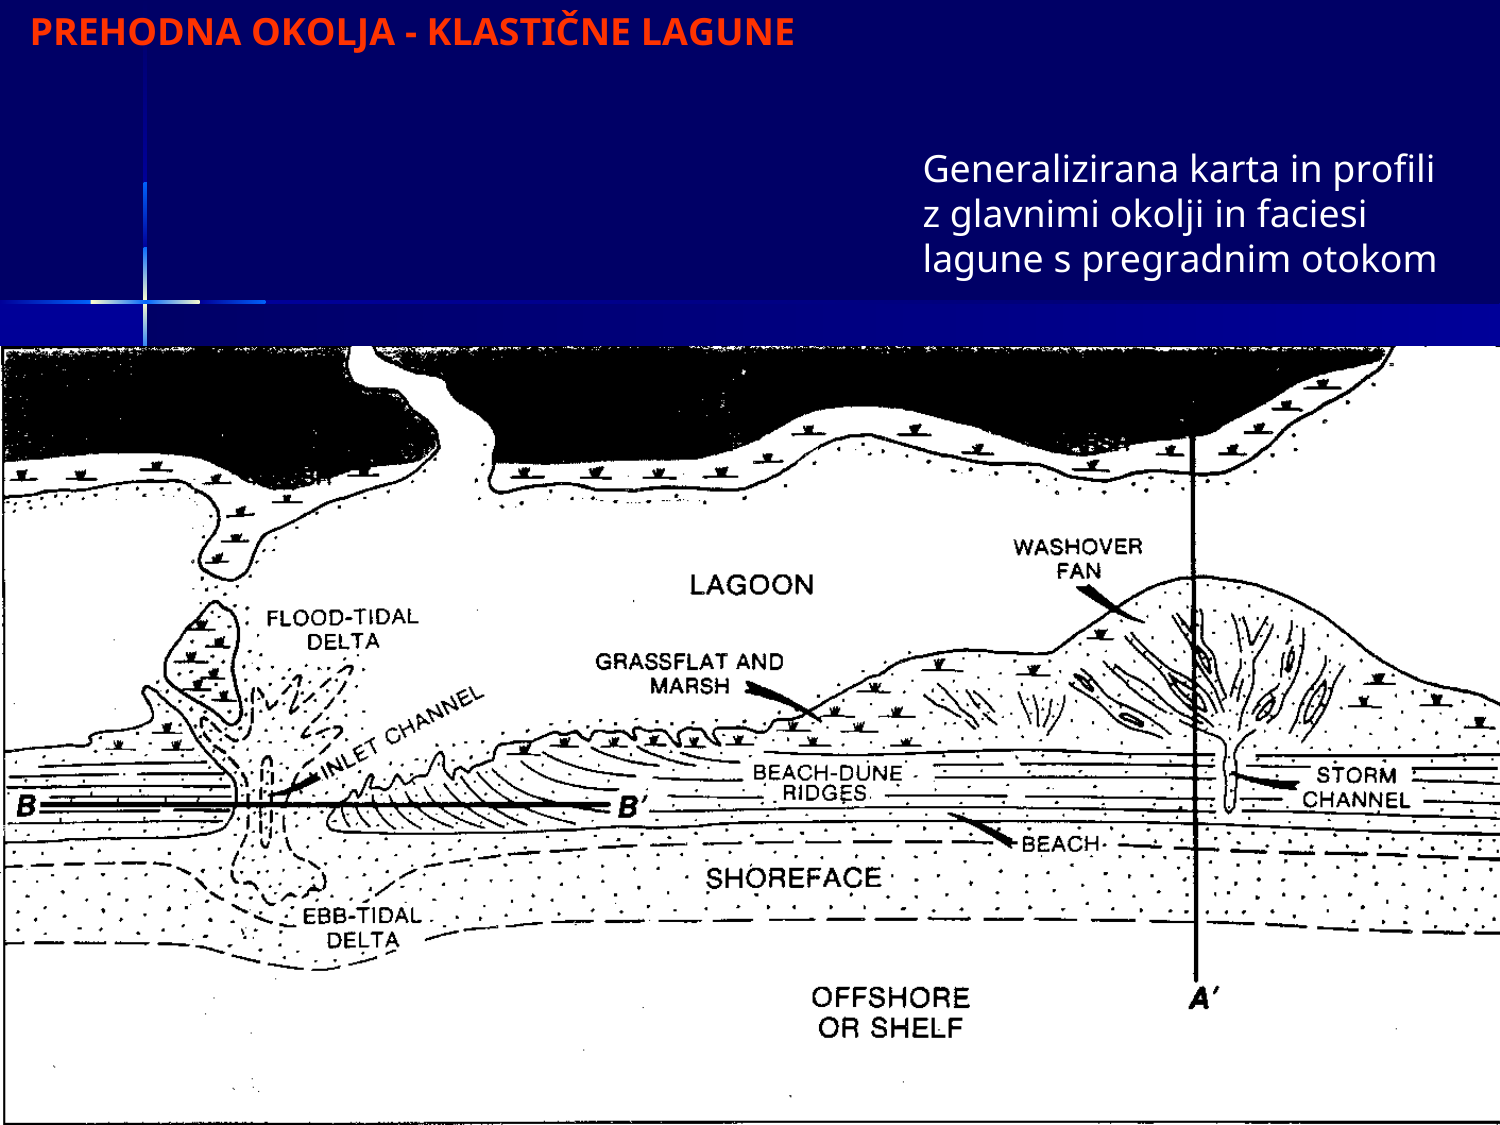

PREHODNA OKOLJA - KLASTIČNE LAGUNE
Generalizirana karta in profili
z glavnimi okolji in faciesi
lagune s pregradnim otokom